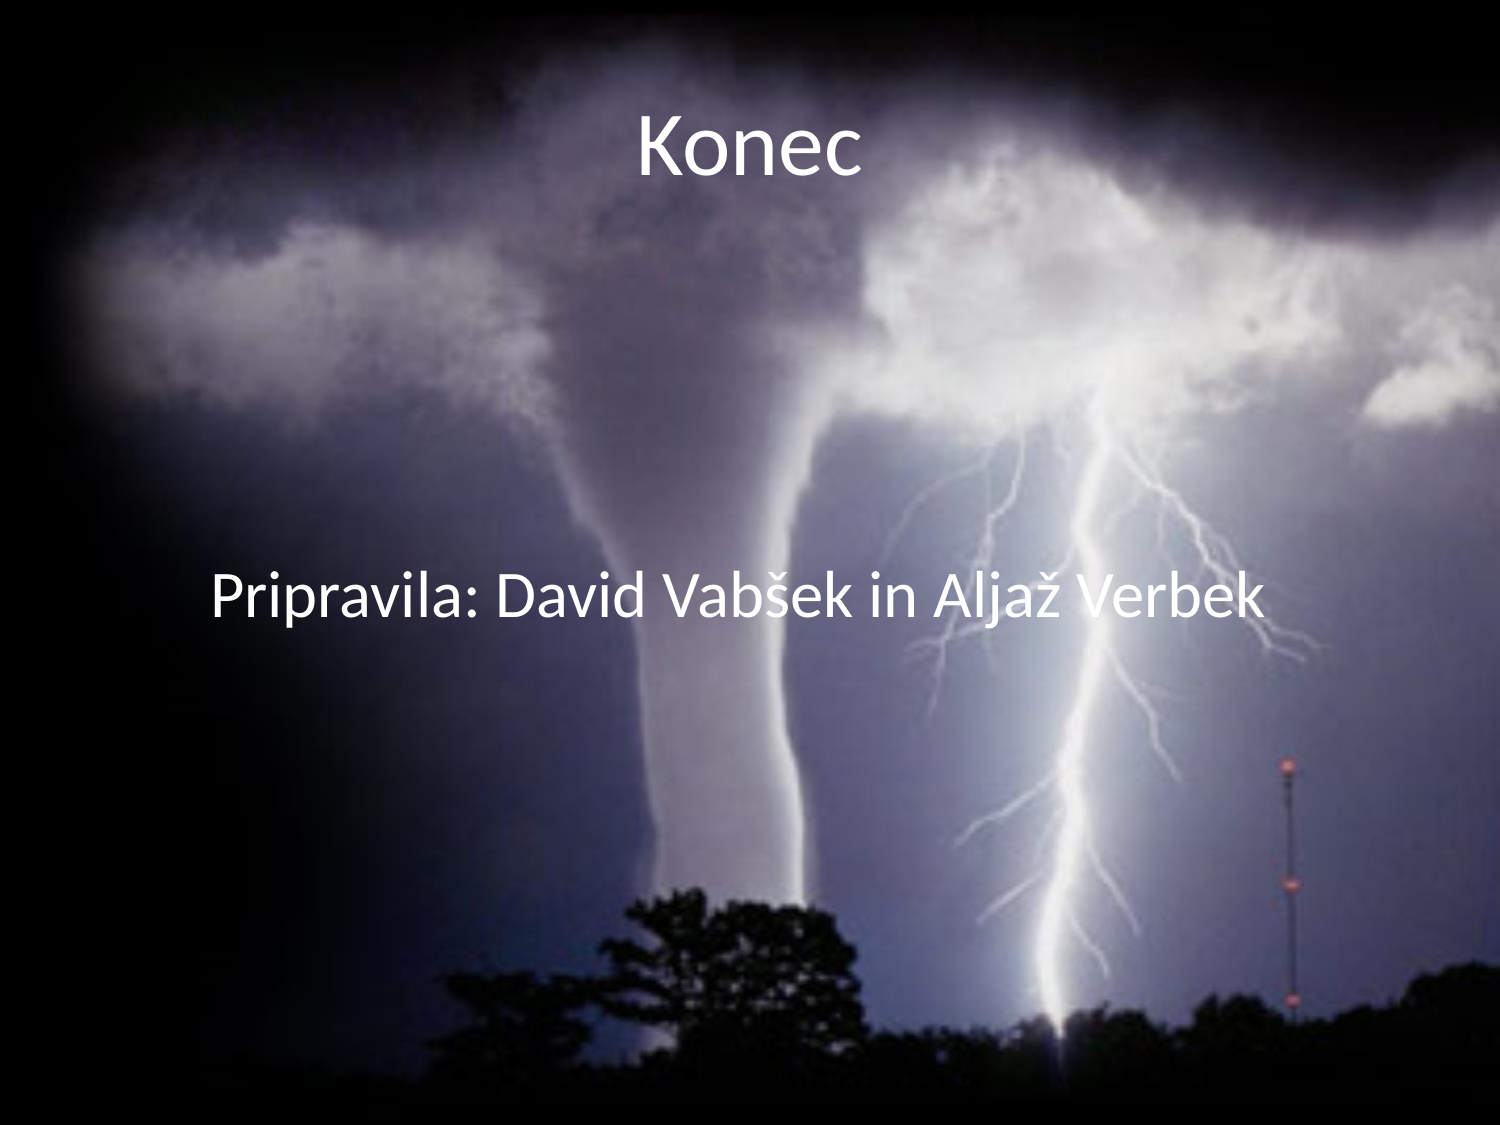

# Konec
 Pripravila: David Vabšek in Aljaž Verbek